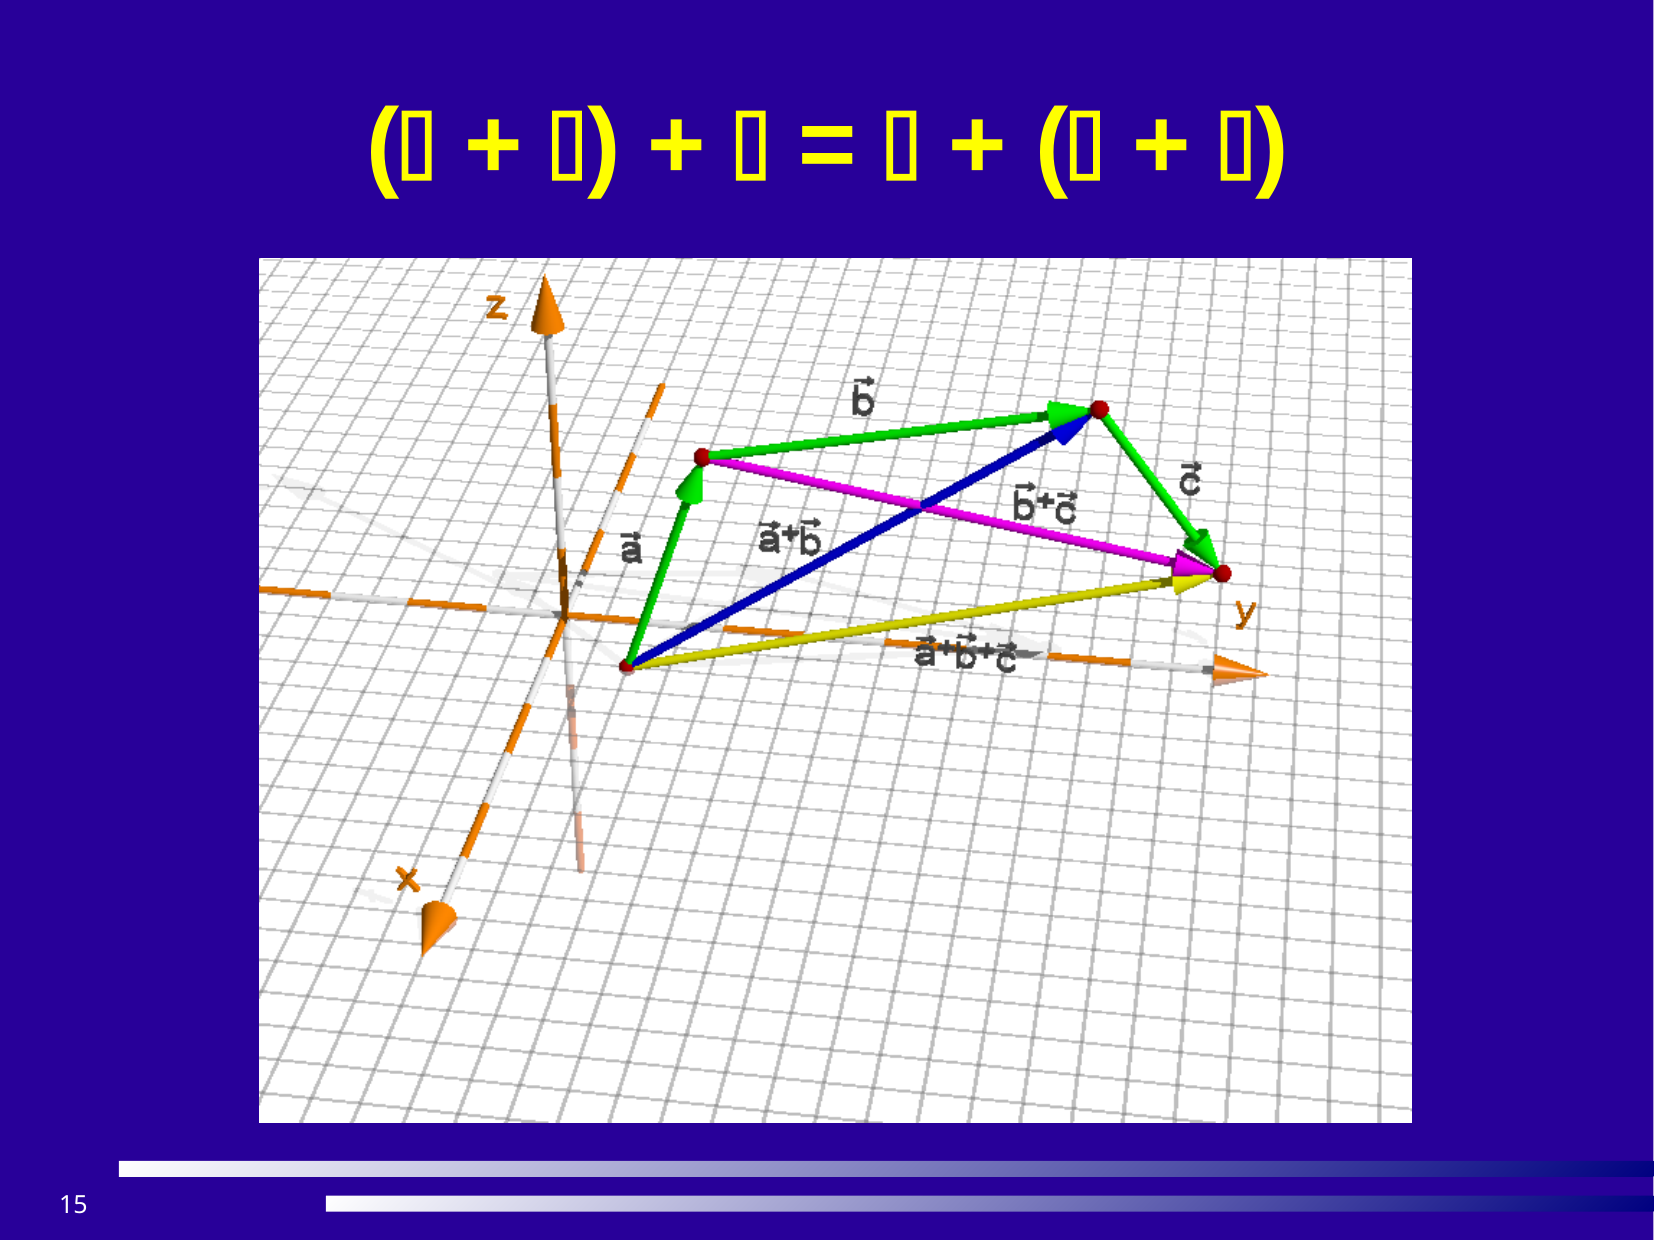

# ( + ) +  =  + ( + )
15